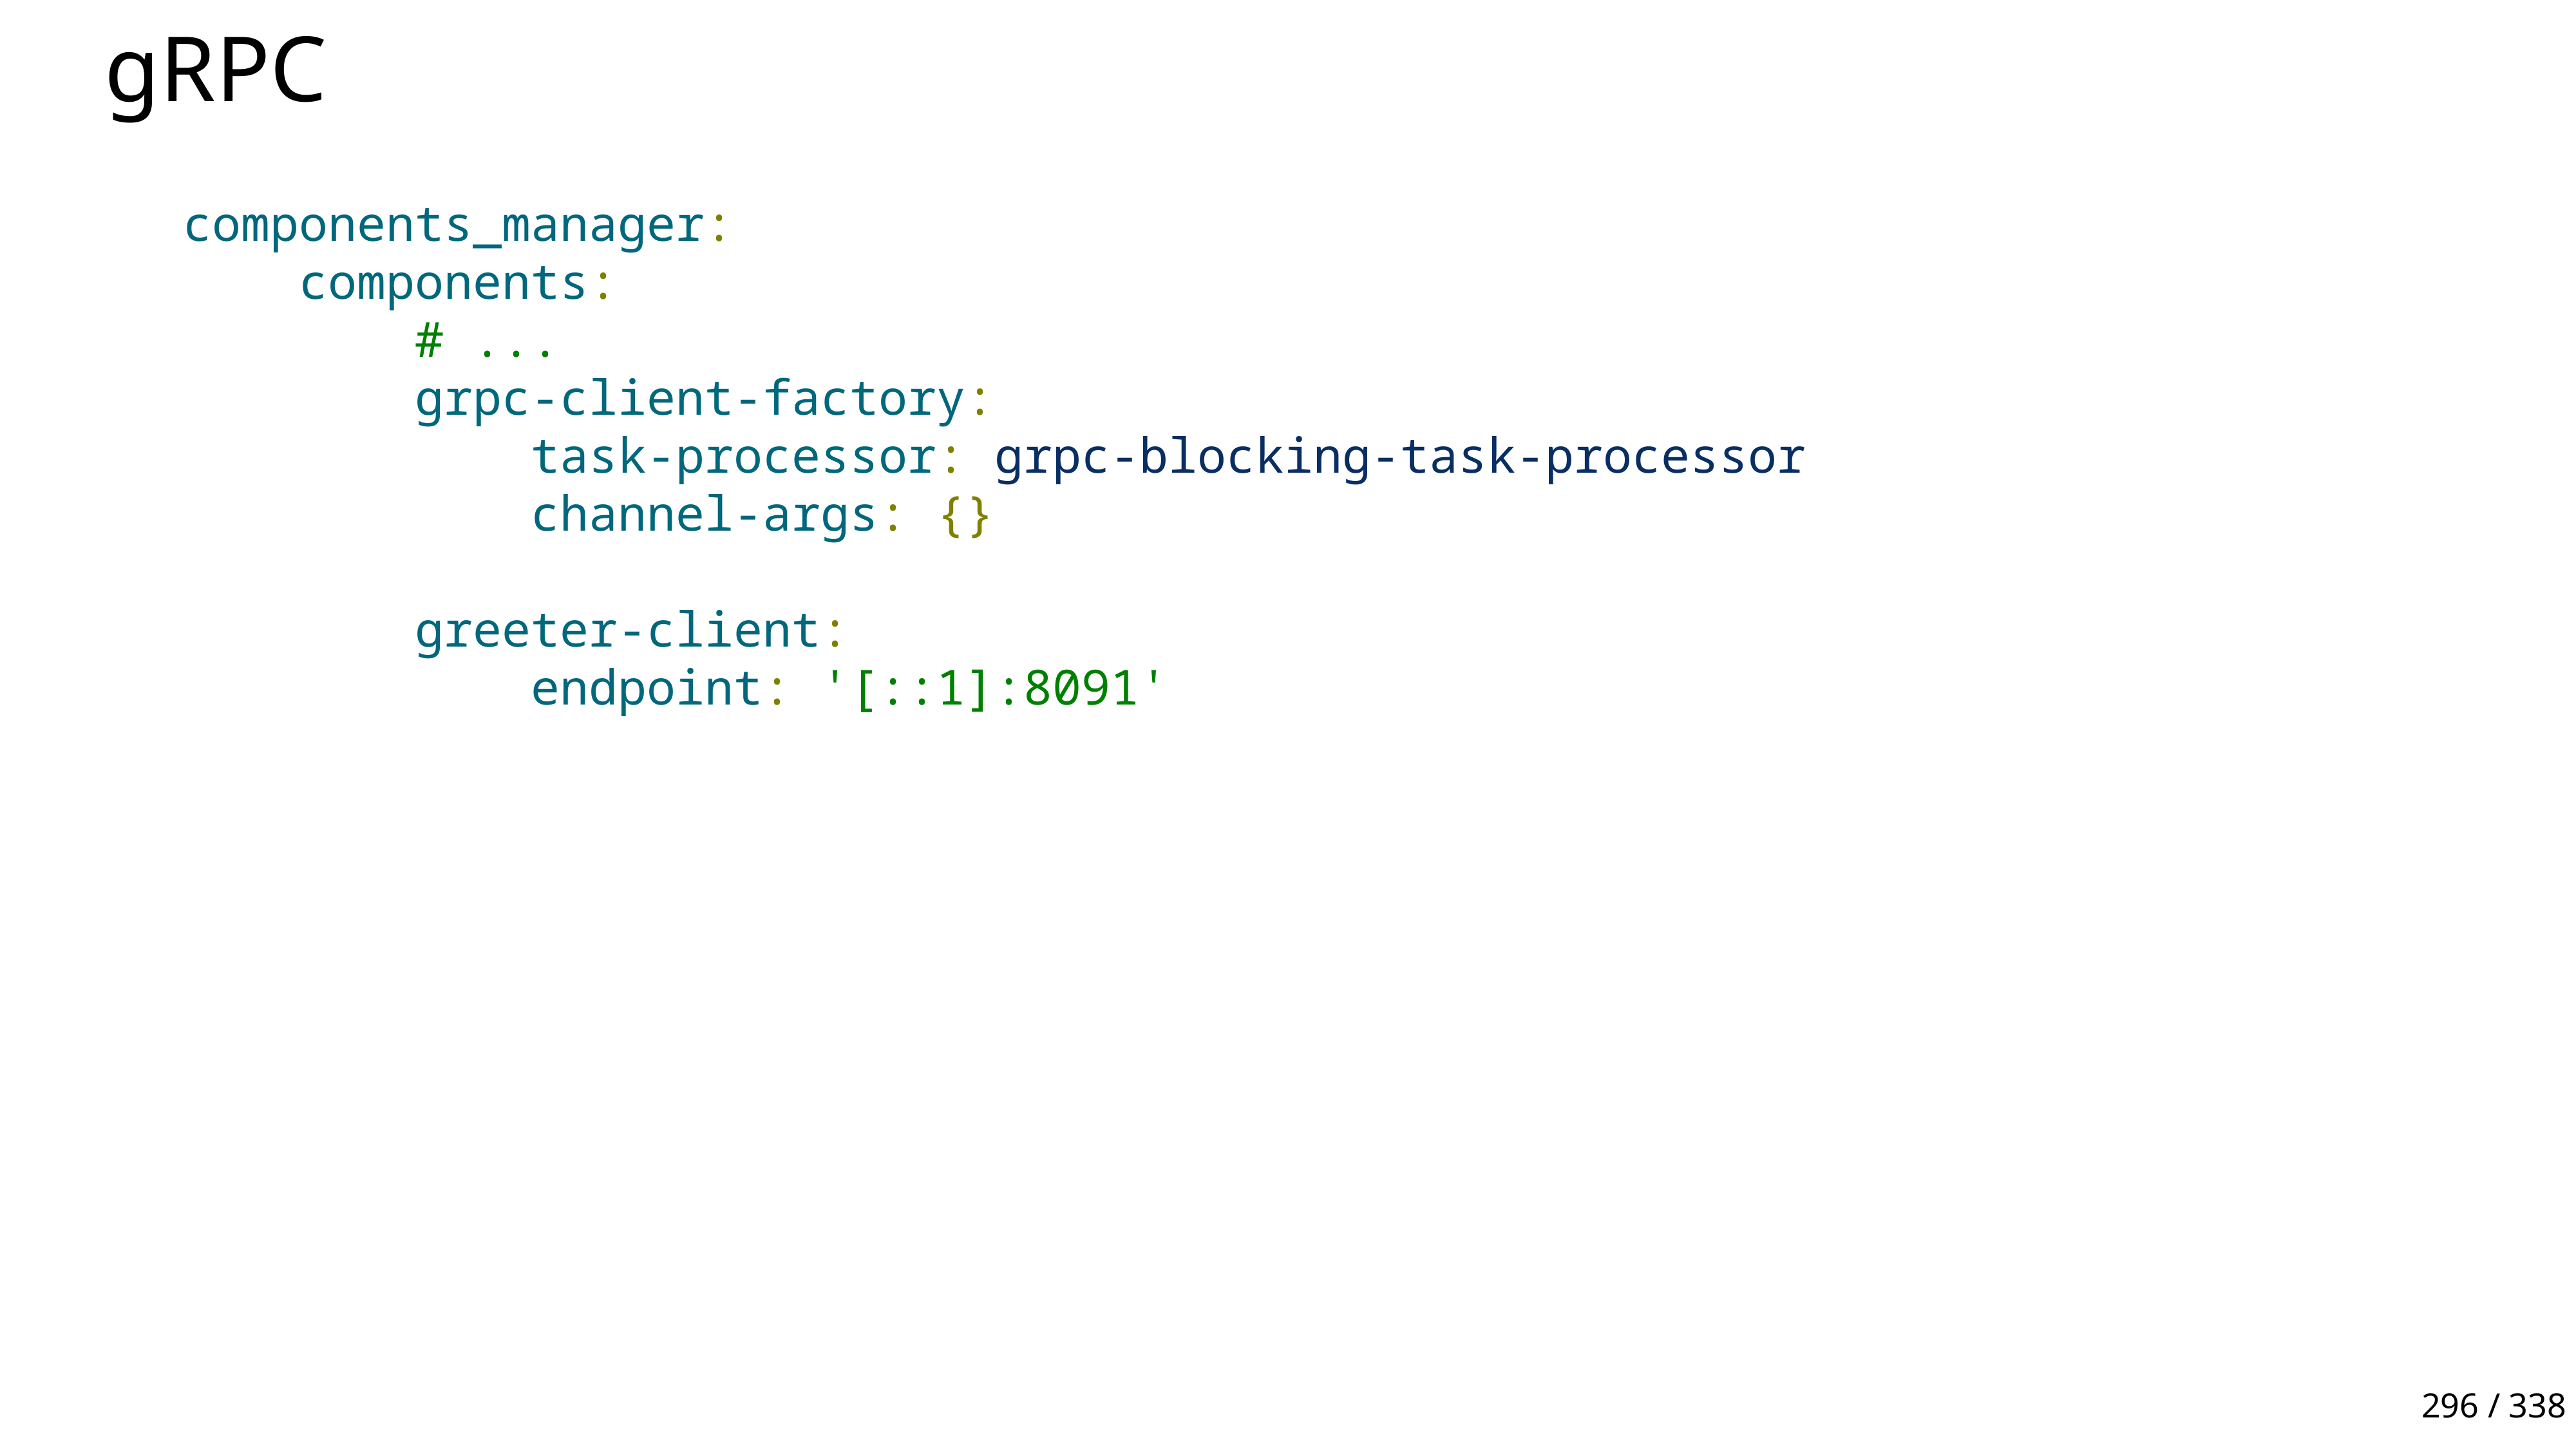

gRPC
components_manager:
 components:
 # ...
 grpc-client-factory:
 task-processor: grpc-blocking-task-processor
 channel-args: {}
 greeter-client:
 endpoint: '[::1]:8091'